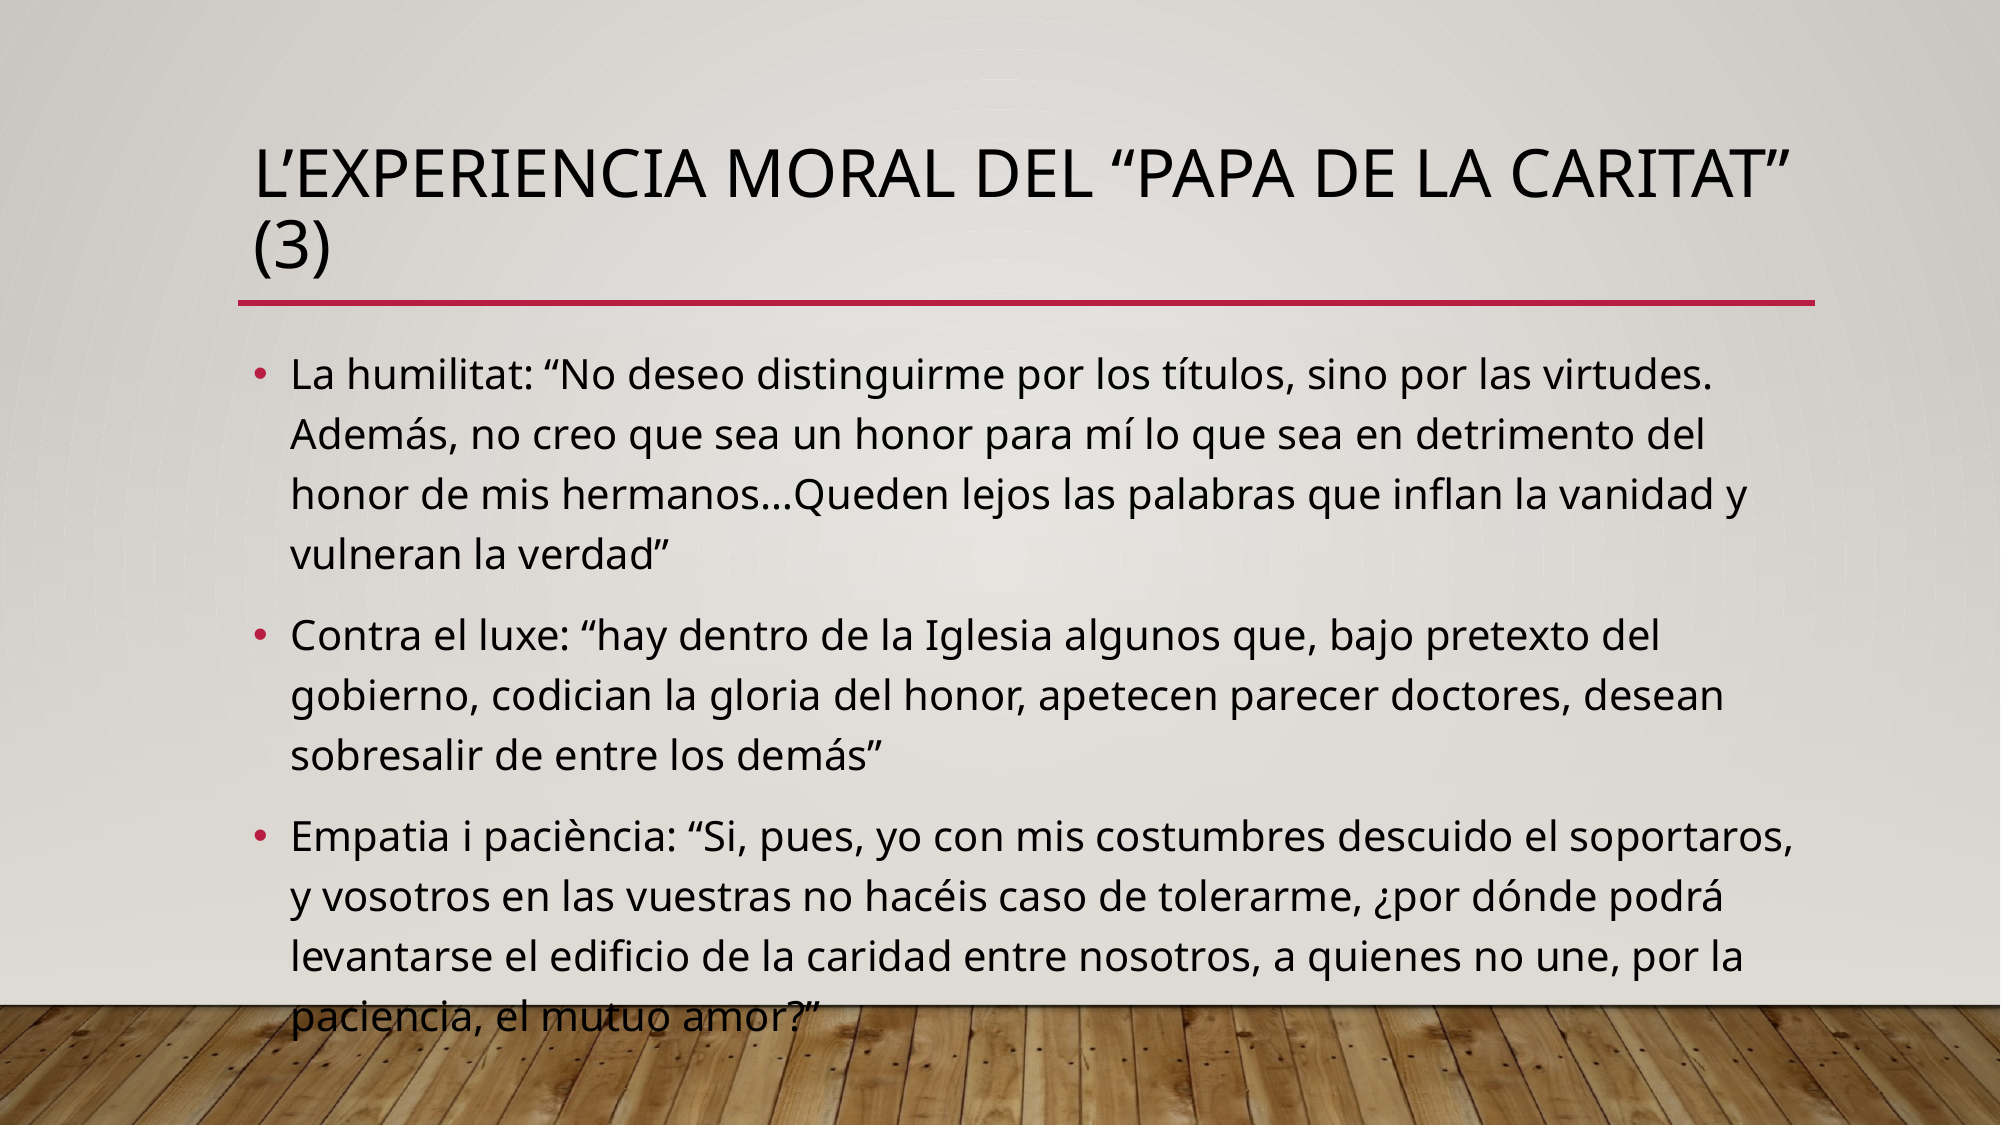

# L’experiencia moral del “papa de la caritat” (3)
La humilitat: “No deseo distinguirme por los títulos, sino por las virtudes. Además, no creo que sea un honor para mí lo que sea en detrimento del honor de mis hermanos…Queden lejos las palabras que inflan la vanidad y vulneran la verdad”
Contra el luxe: “hay dentro de la Iglesia algunos que, bajo pretexto del gobierno, codician la gloria del honor, apetecen parecer doctores, desean sobresalir de entre los demás”
Empatia i paciència: “Si, pues, yo con mis costumbres descuido el soportaros, y vosotros en las vuestras no hacéis caso de tolerarme, ¿por dónde podrá levantarse el edificio de la caridad entre nosotros, a quienes no une, por la paciencia, el mutuo amor?”